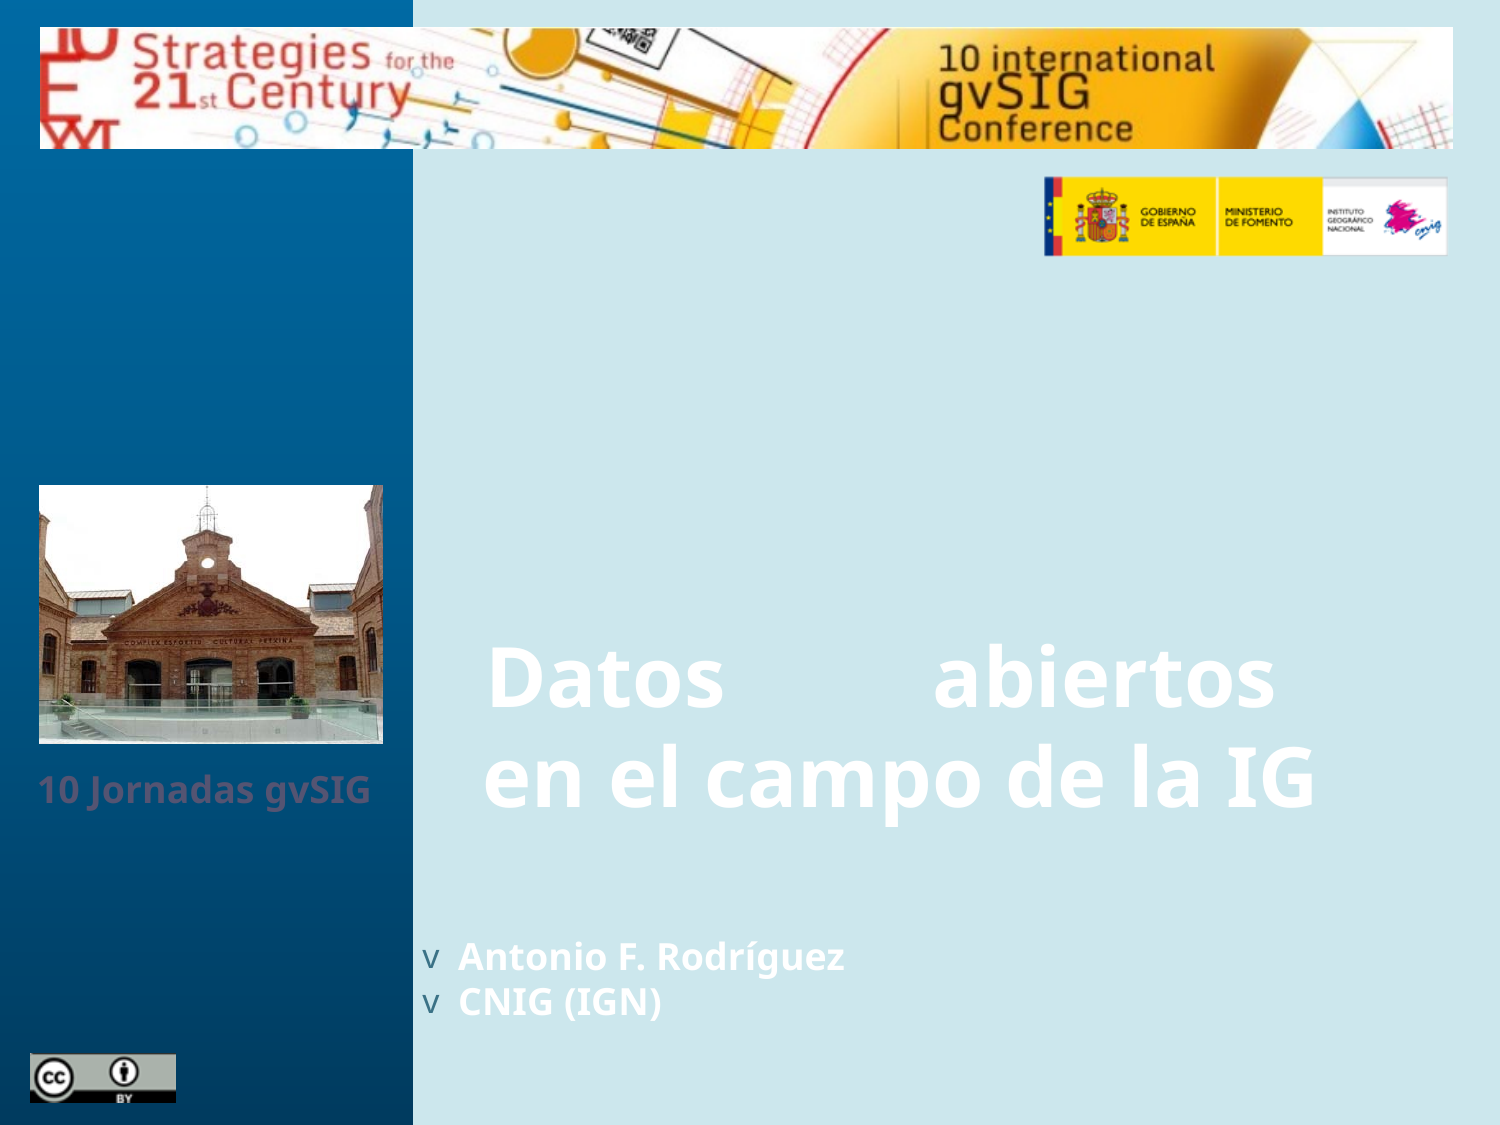

# Datos abiertos en el campo de la IG
Antonio F. Rodríguez
CNIG (IGN)